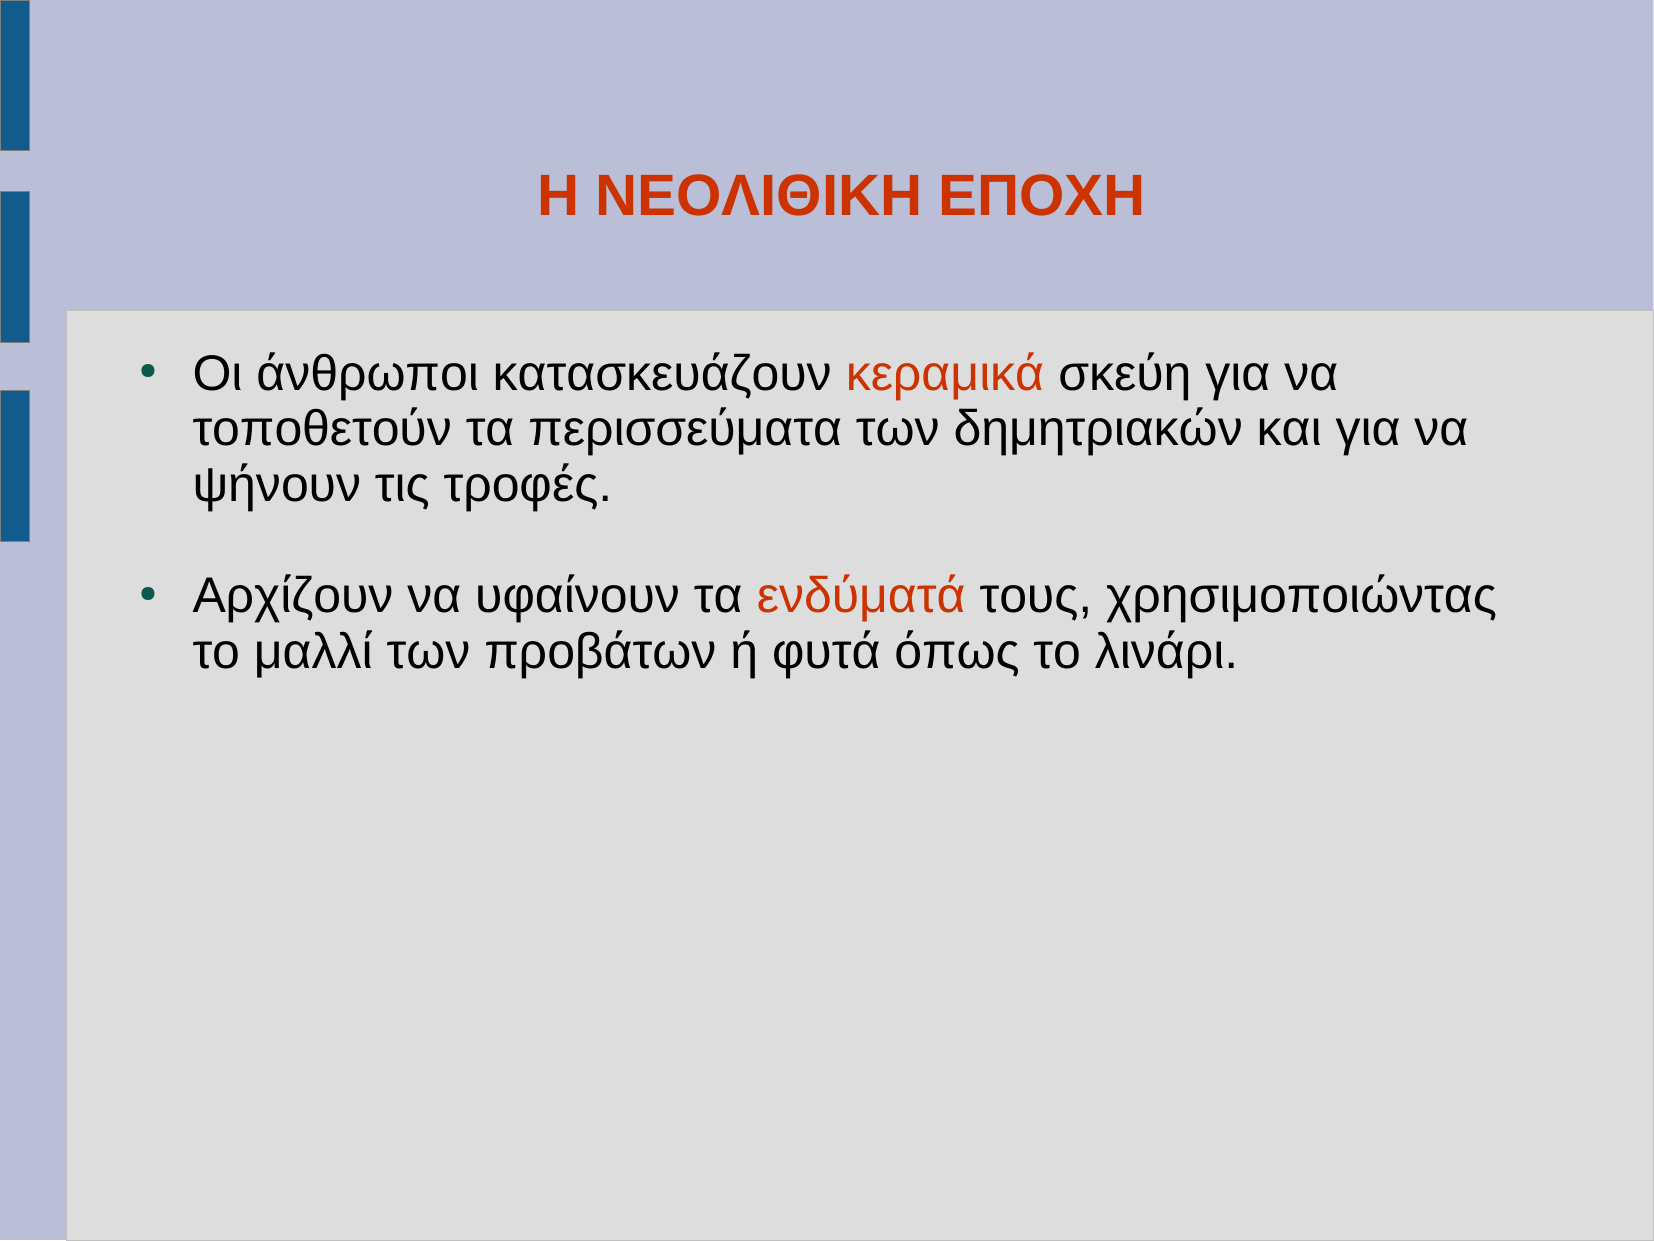

# Η ΝΕΟΛIΘIΚΗ ΕΠΟΧΗ
Οι άνθρωποι κατασκευάζουν κεραμικά σκεύη για να τοποθετούν τα περισσεύματα των δημητριακών και για να ψήνουν τις τροφές.
Αρχίζουν να υφαίνουν τα ενδύματά τους, χρησιμοποιώντας το μαλλί των προβάτων ή φυτά όπως το λινάρι.